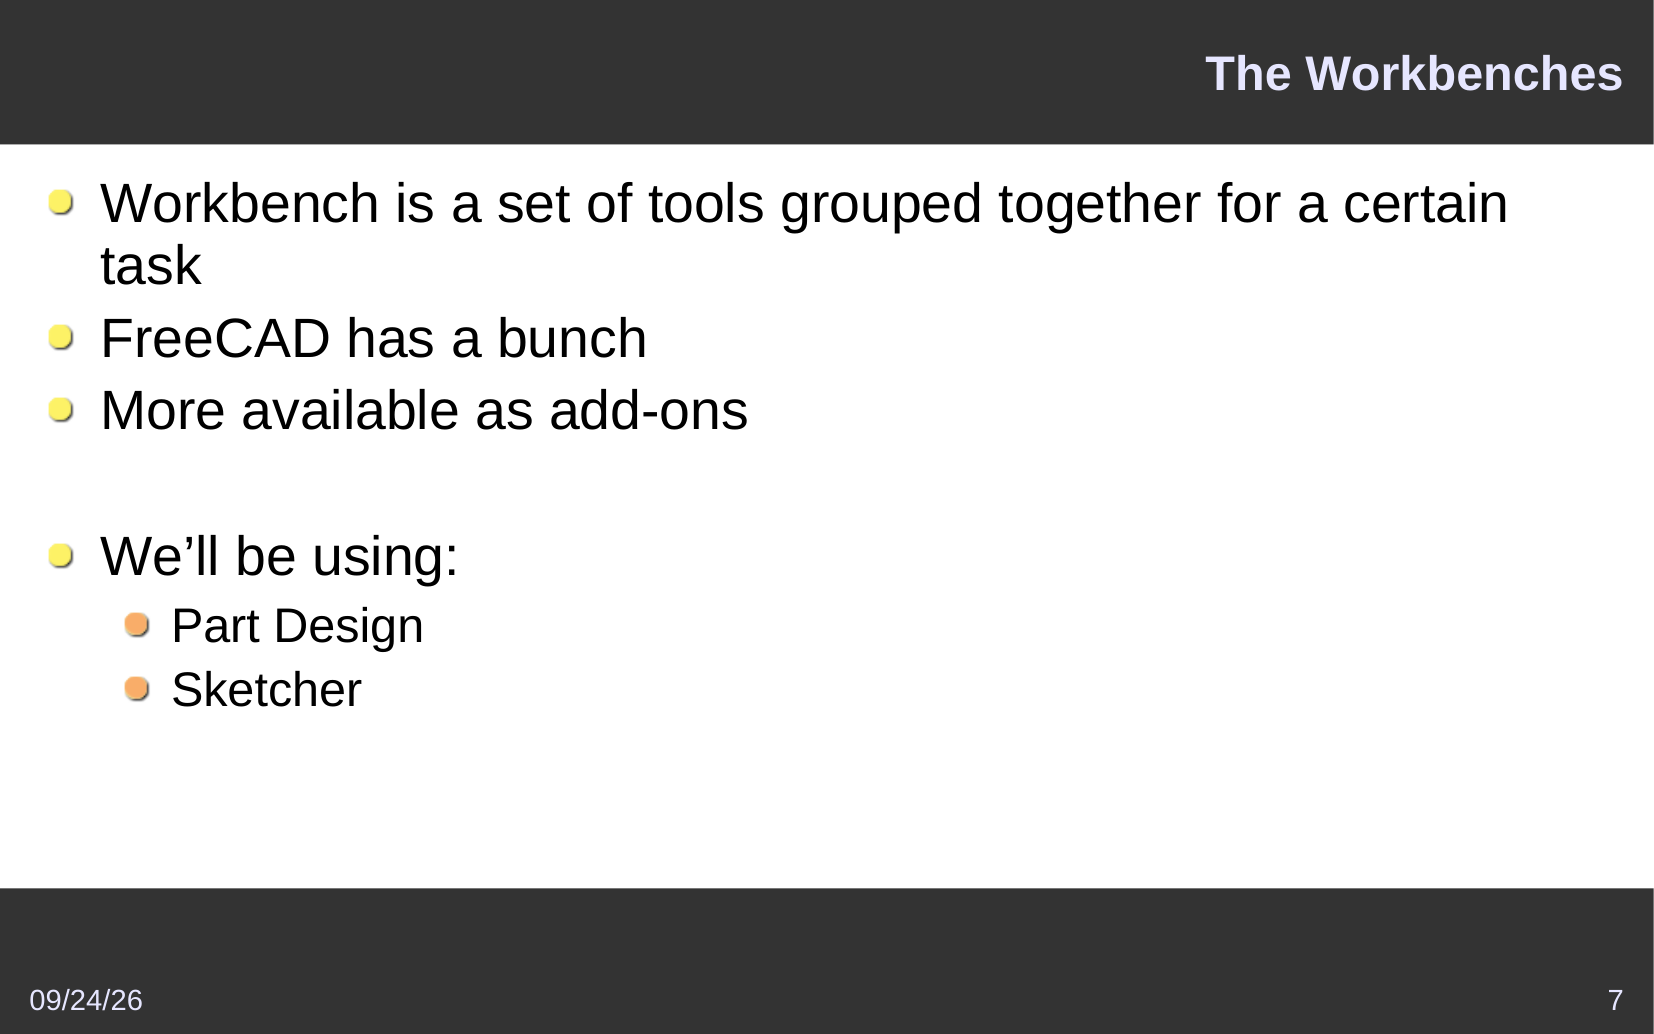

# The Workbenches
Workbench is a set of tools grouped together for a certain task
FreeCAD has a bunch
More available as add-ons
We’ll be using:
Part Design
Sketcher
7